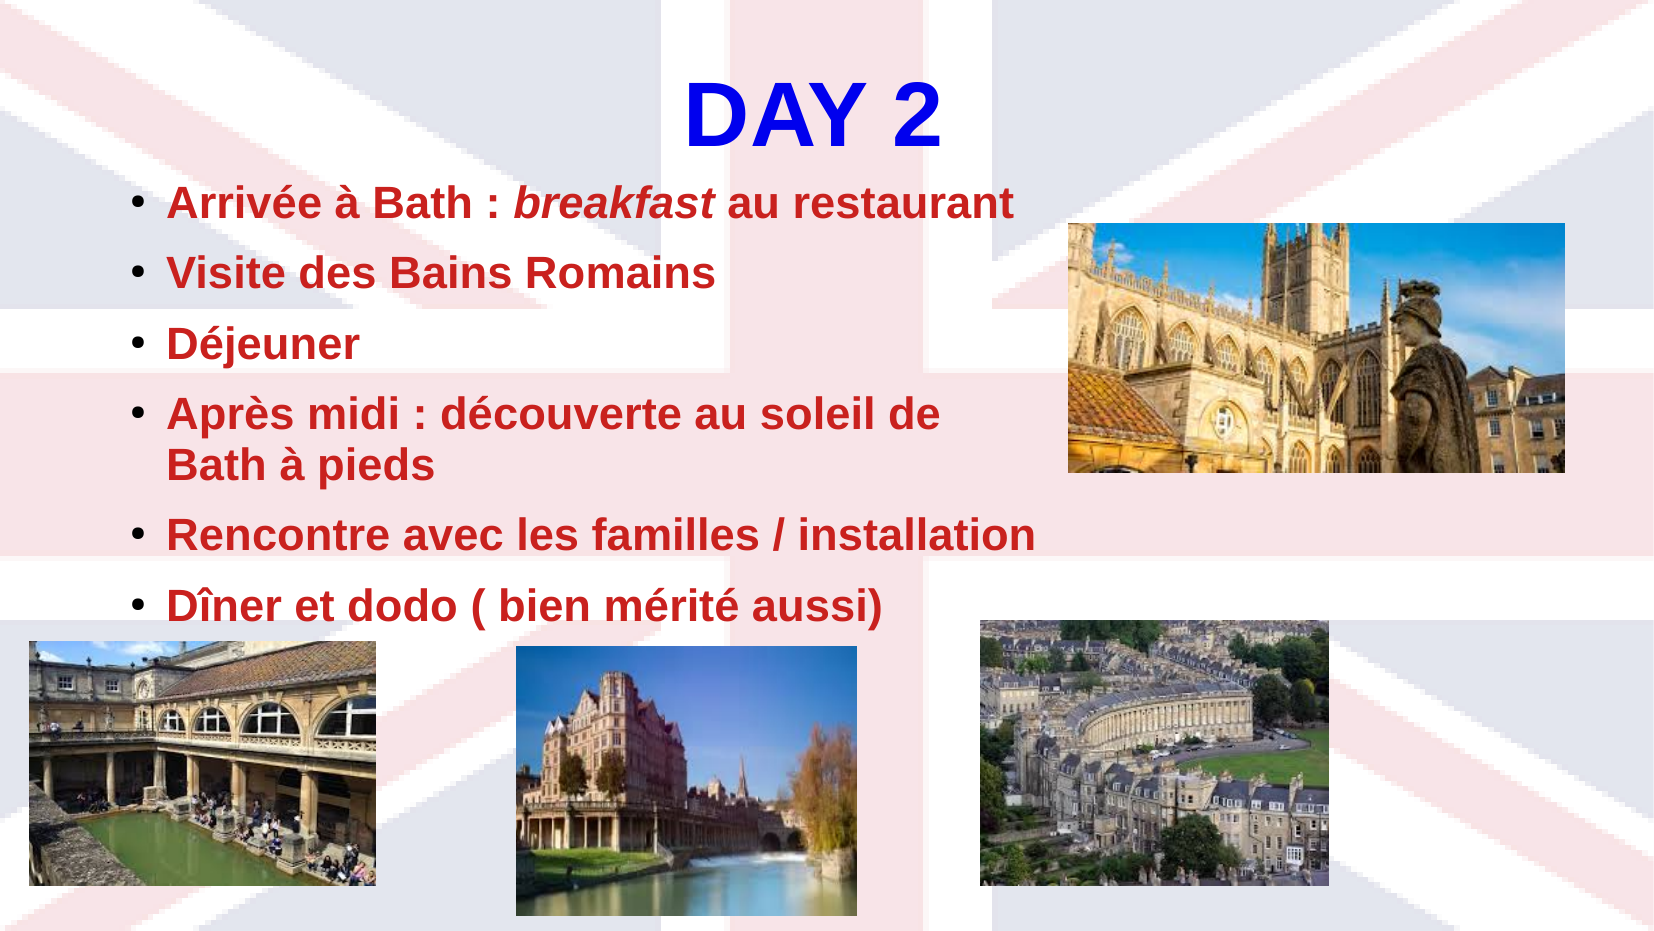

# DAY 2
Arrivée à Bath : breakfast au restaurant
Visite des Bains Romains
Déjeuner
Après midi : découverte au soleil de Bath à pieds
Rencontre avec les familles / installation
Dîner et dodo ( bien mérité aussi)